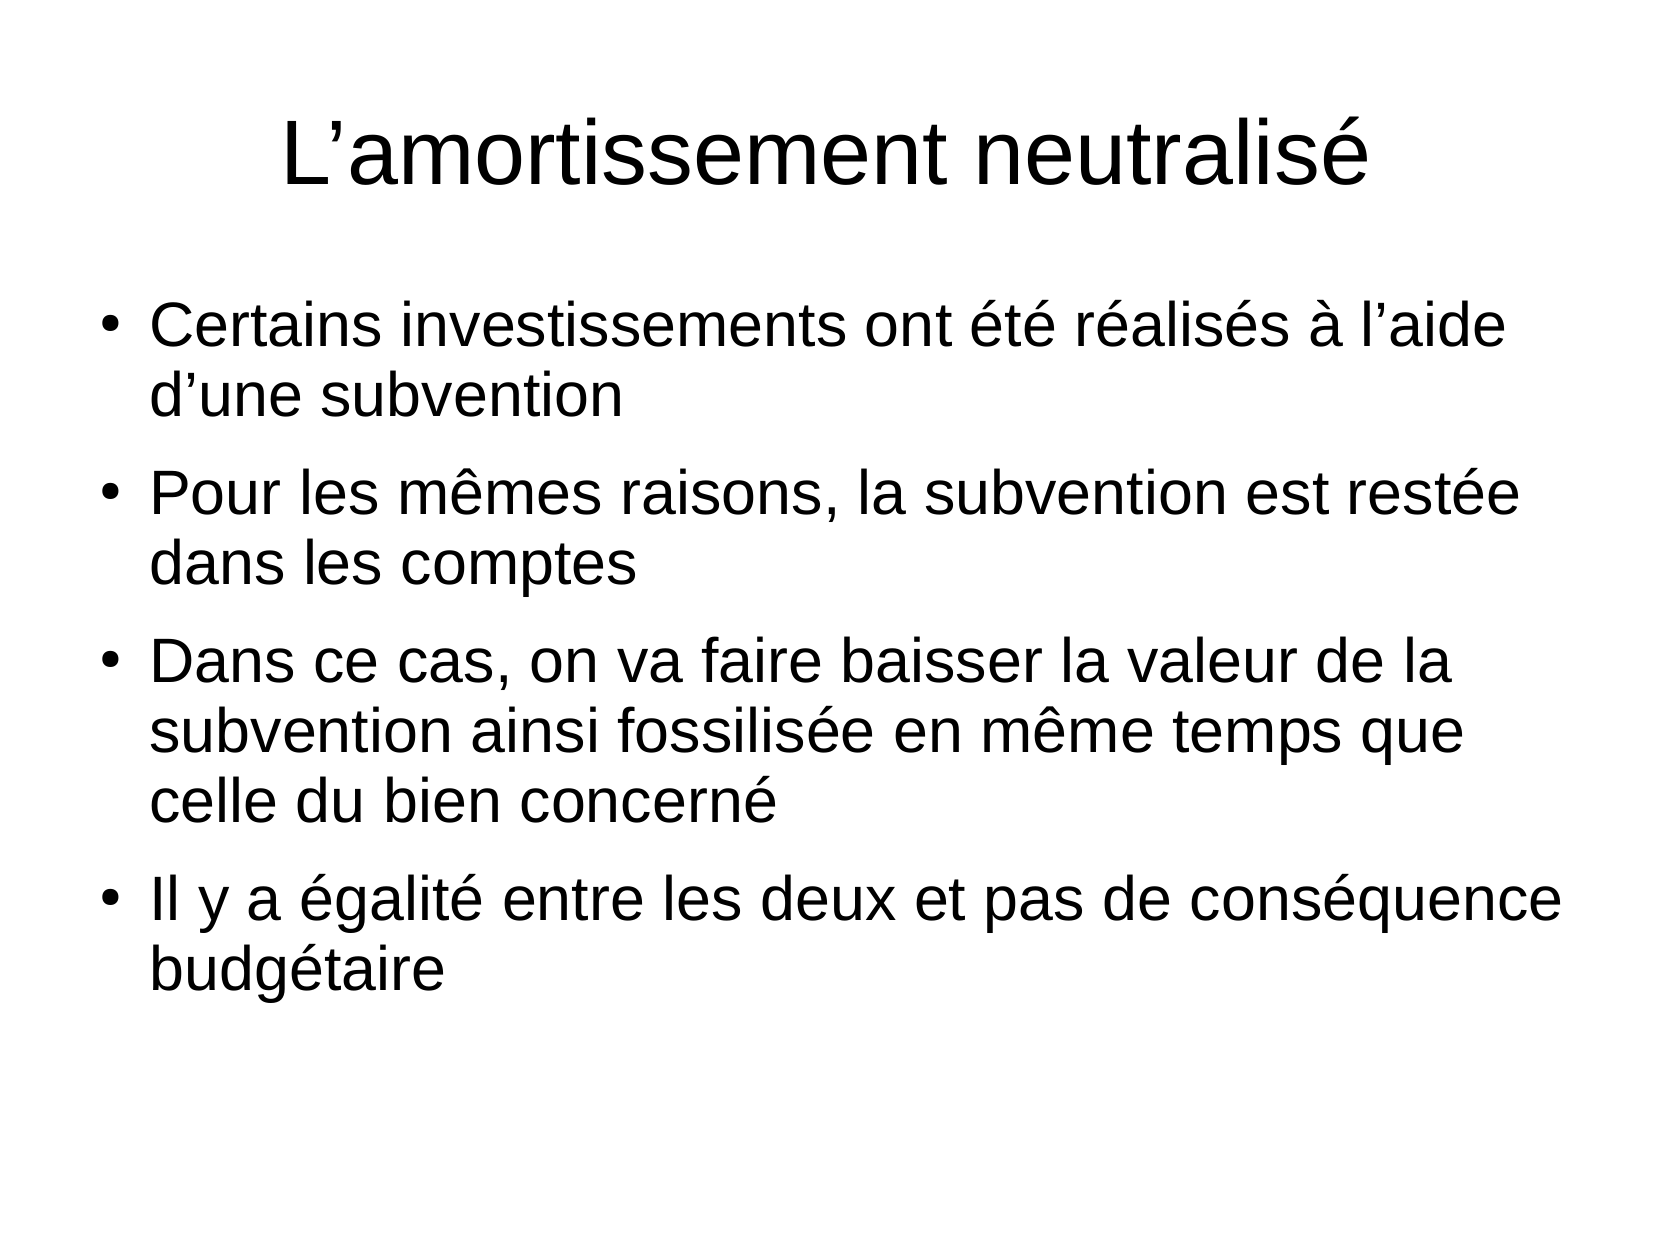

# L’amortissement neutralisé
Certains investissements ont été réalisés à l’aide d’une subvention
Pour les mêmes raisons, la subvention est restée dans les comptes
Dans ce cas, on va faire baisser la valeur de la subvention ainsi fossilisée en même temps que celle du bien concerné
Il y a égalité entre les deux et pas de conséquence budgétaire